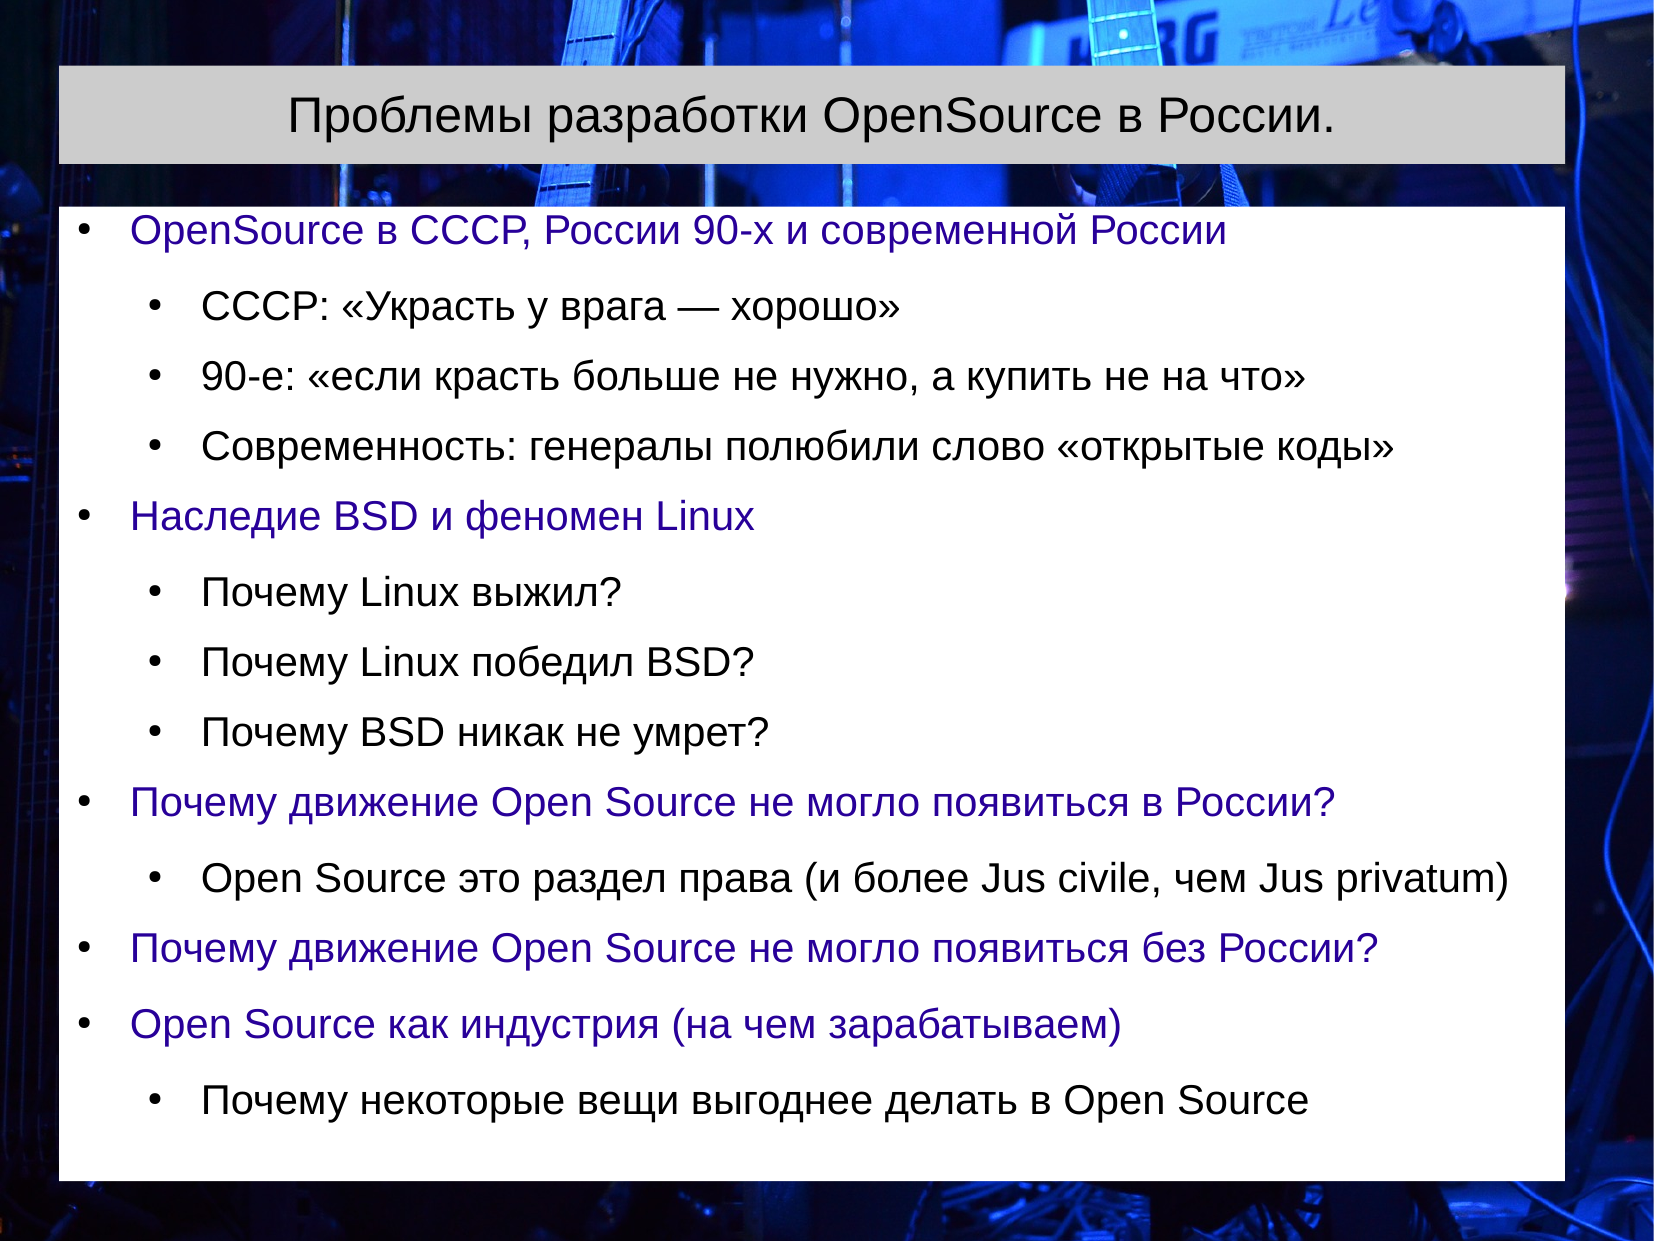

# Проблемы разработки OpenSource в России.
OpenSource в СССР, России 90-х и современной России
СССР: «Украсть у врага — хорошо»
90-е: «если красть больше не нужно, а купить не на что»
Современность: генералы полюбили слово «открытые коды»
Наследие BSD и феномен Linux
Почему Linux выжил?
Почему Linux победил BSD?
Почему BSD никак не умрет?
Почему движение Open Source не могло появиться в России?
Open Source это раздел права (и более Jus civile, чем Jus privatum)
Почему движение Open Source не могло появиться без России?
Open Source как индустрия (на чем зарабатываем)
Почему некоторые вещи выгоднее делать в Open Source